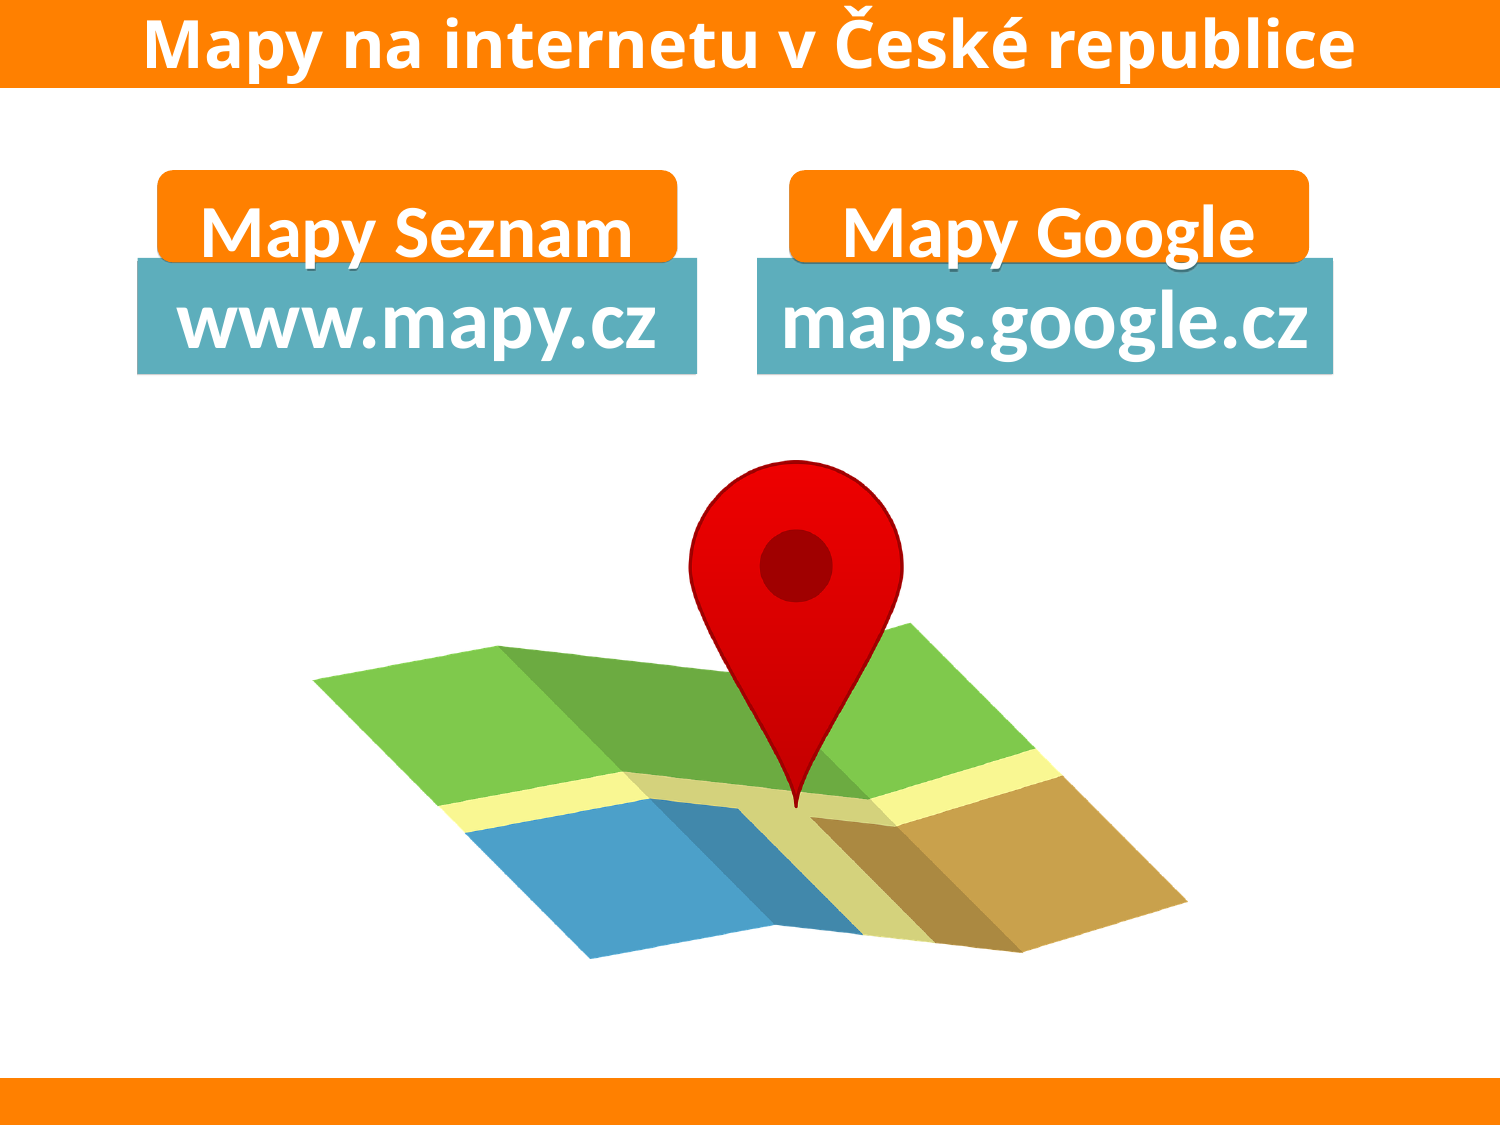

Mapy na internetu v České republice
Mapy Seznam
Mapy Google
www.mapy.cz
maps.google.cz